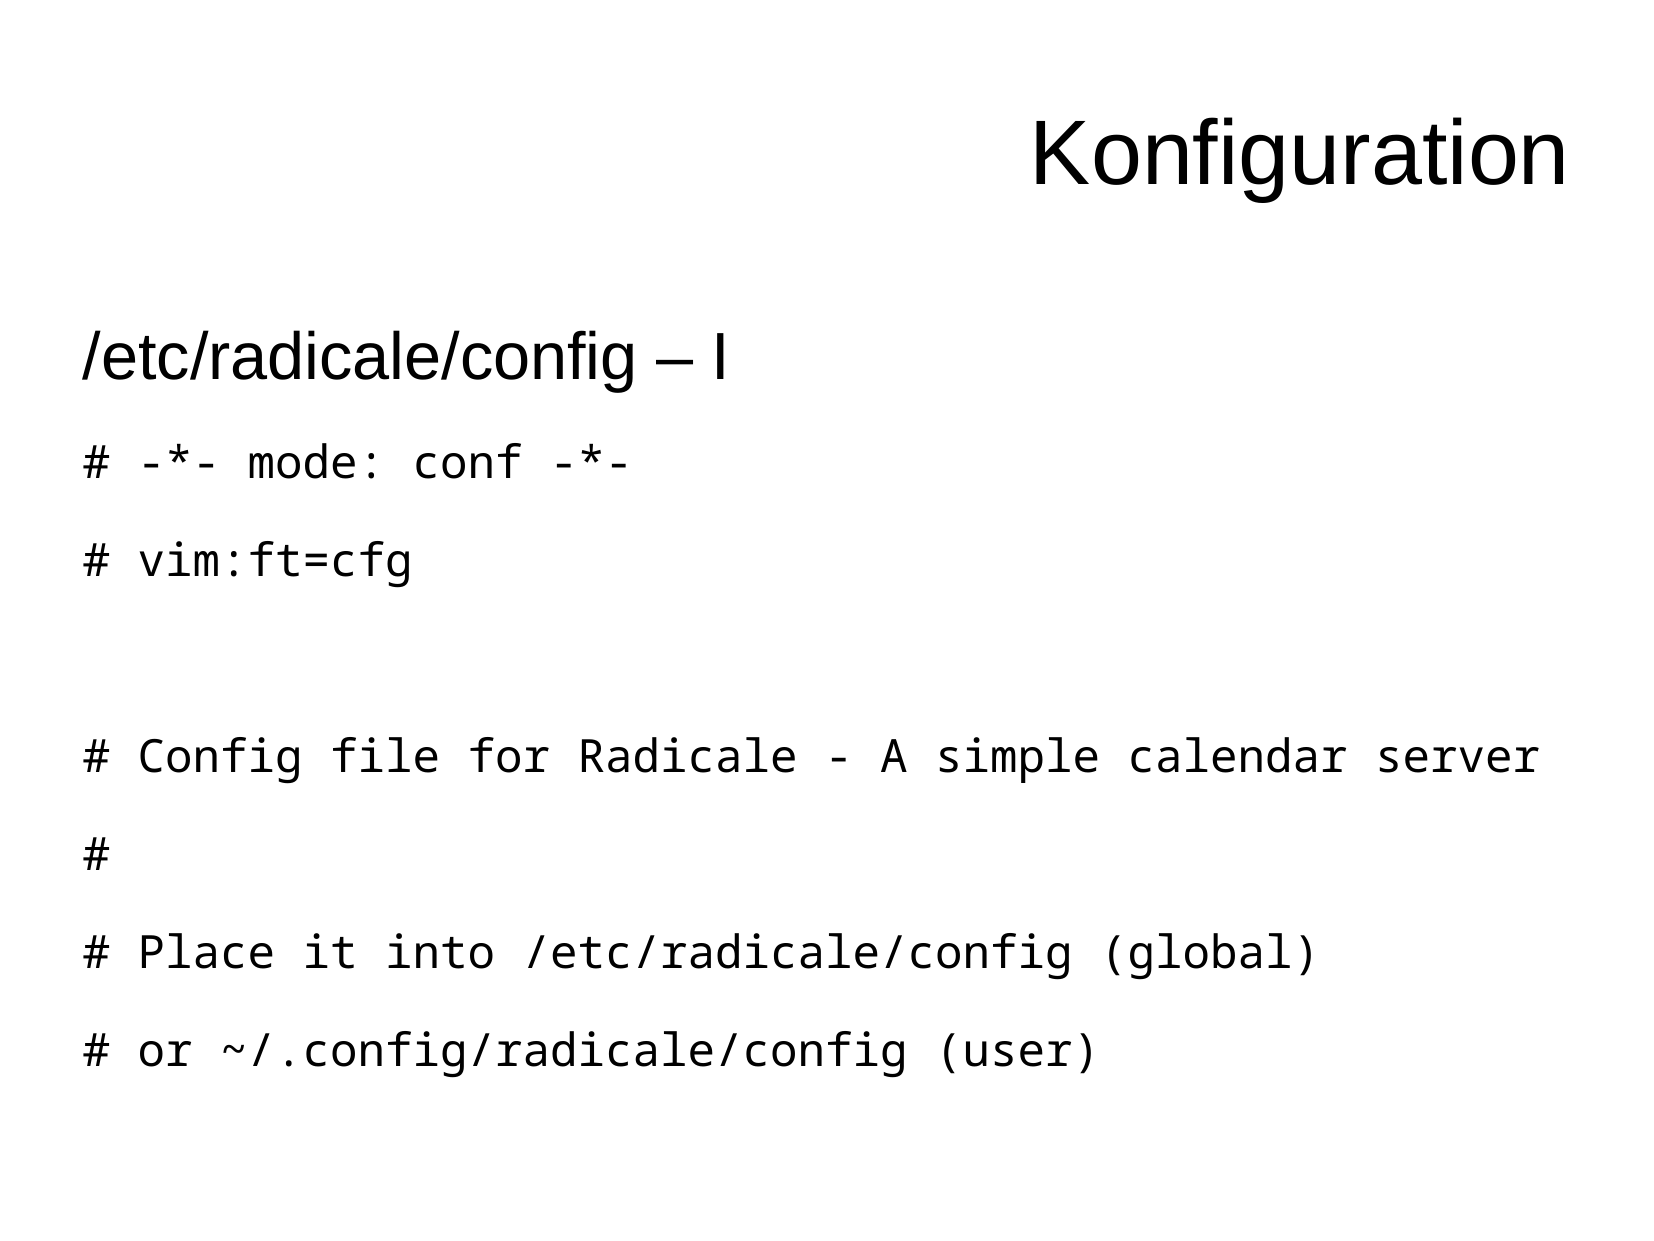

# Konfiguration
/etc/radicale/config – I
# -*- mode: conf -*-
# vim:ft=cfg
# Config file for Radicale - A simple calendar server
#
# Place it into /etc/radicale/config (global)
# or ~/.config/radicale/config (user)